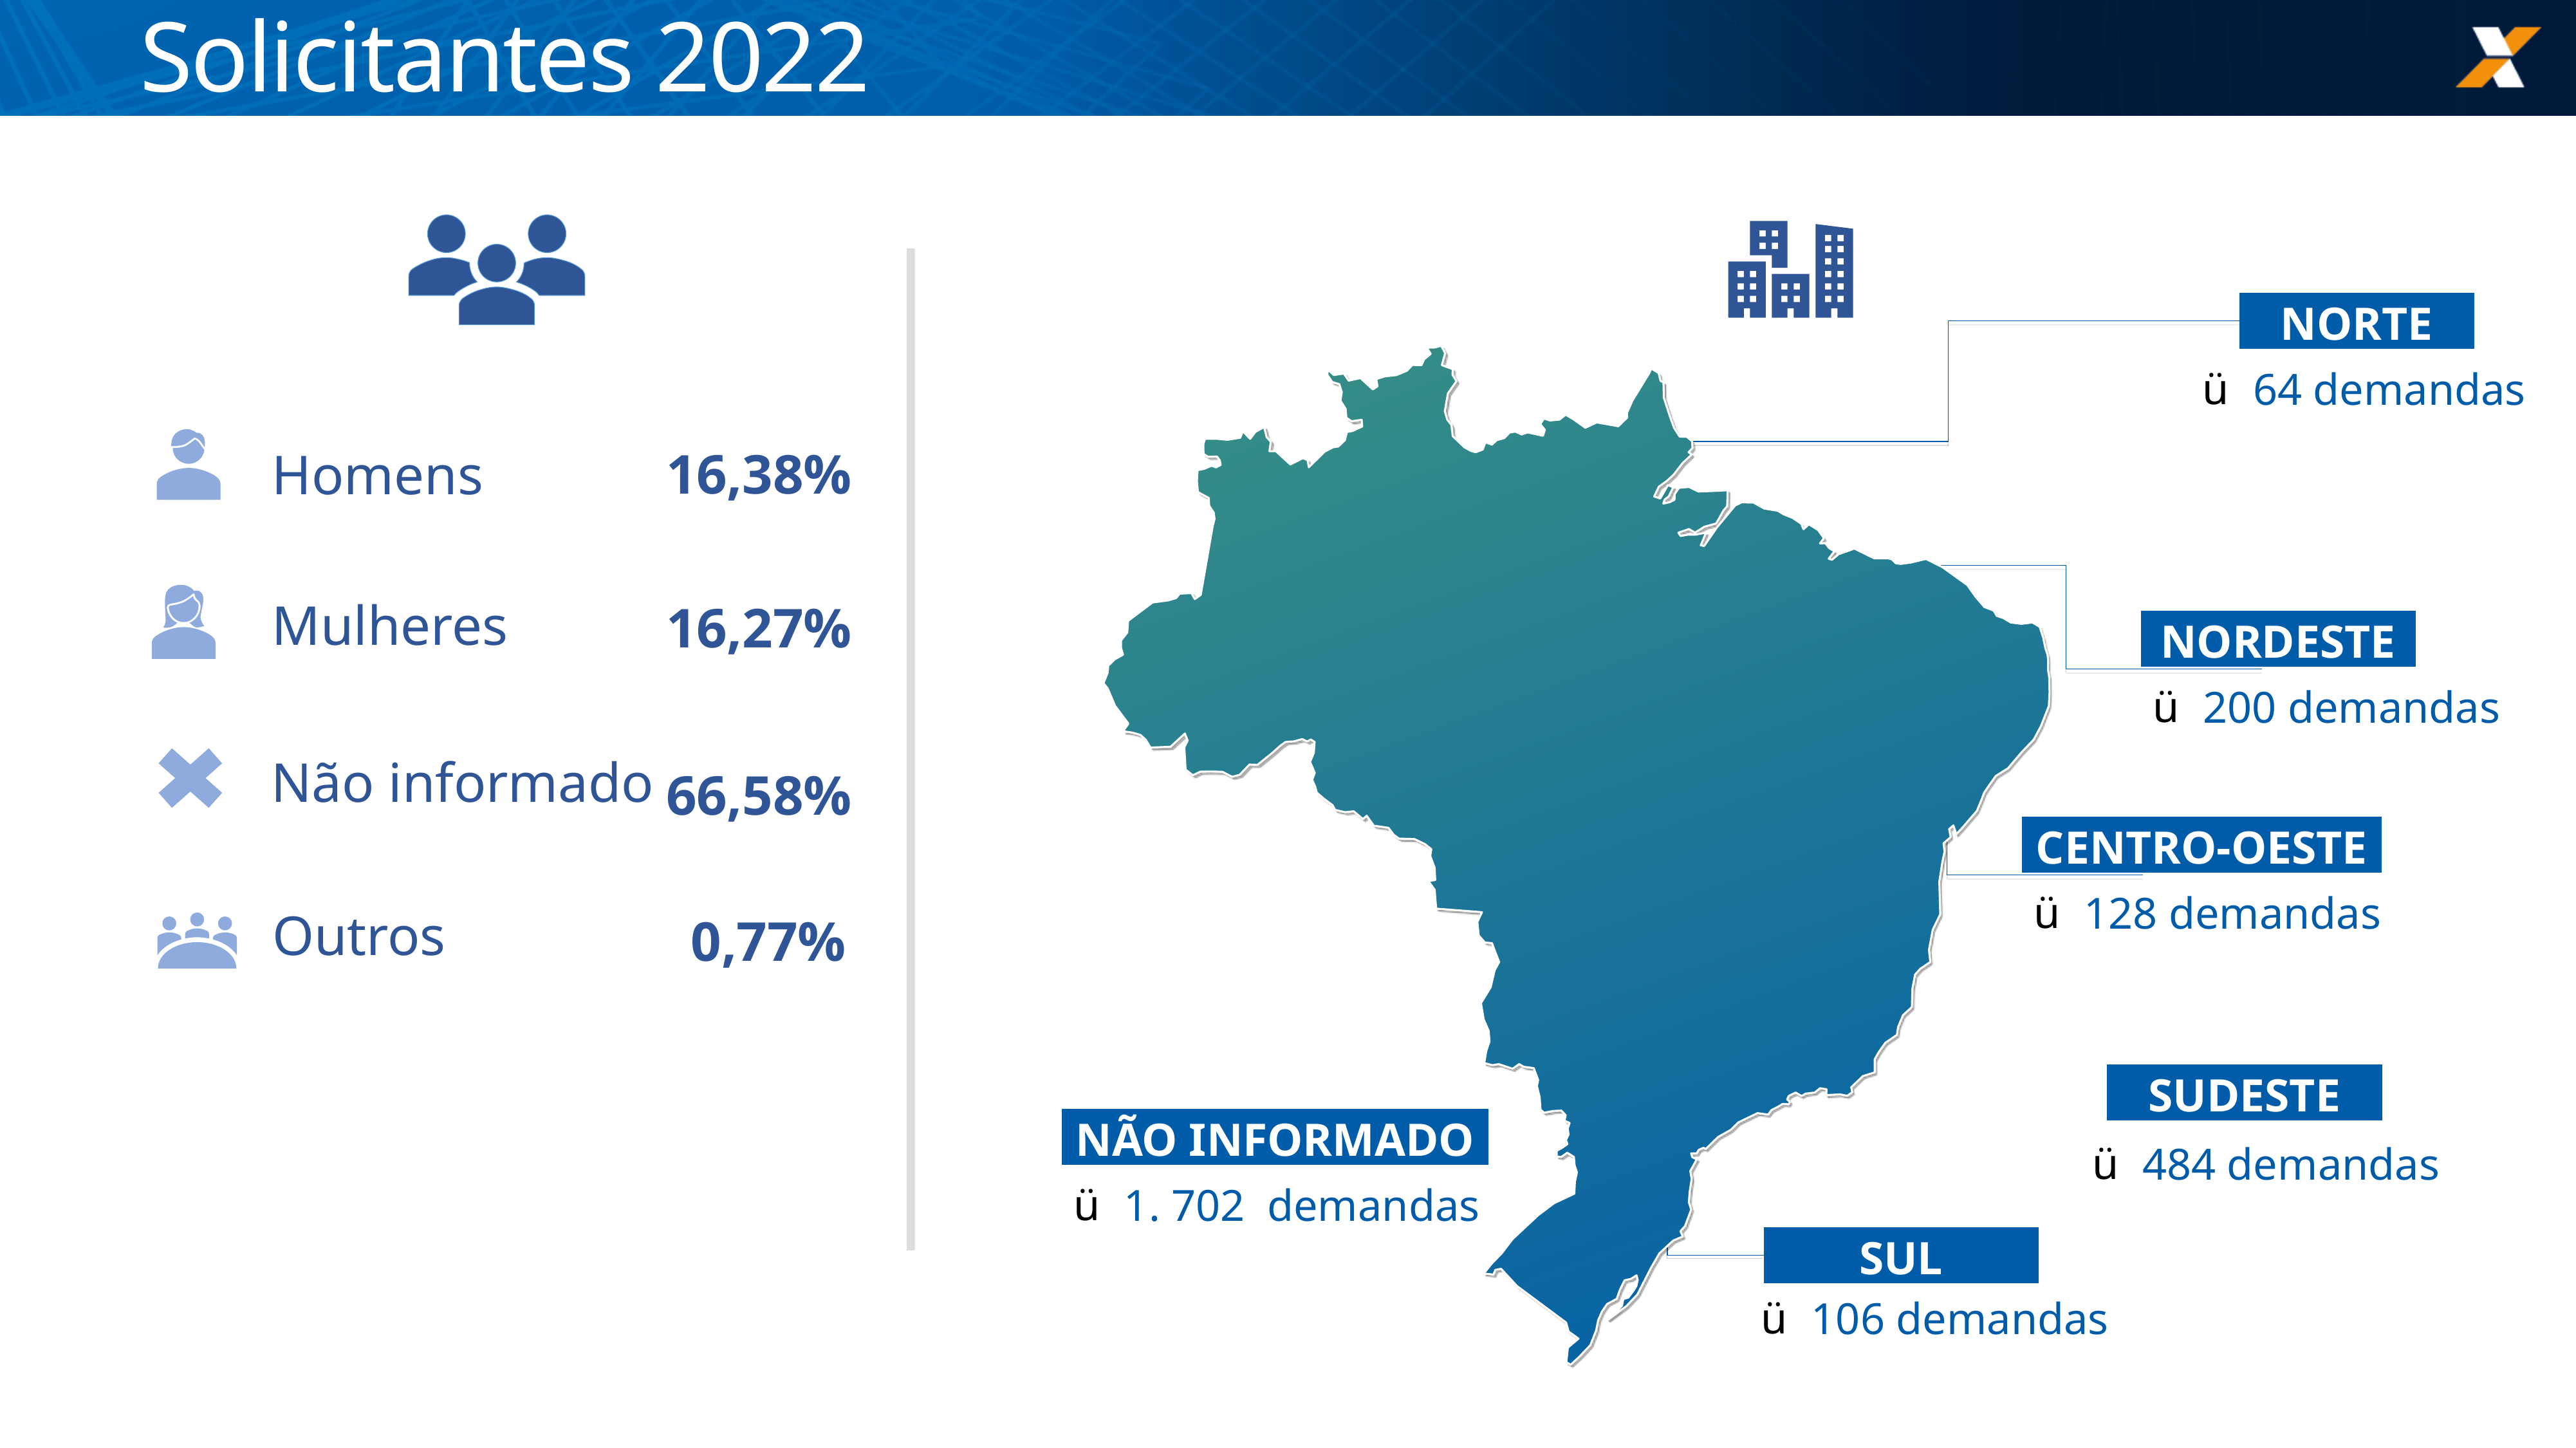

Solicitantes 2022
NORTE
64 demandas
16,38%
Homens
Mulheres
16,27%
NORDESTE
200 demandas
Não informado
66,58%
CENTRO-OESTE
128 demandas
Outros
0,77%
SUDESTE
NÃO INFORMADO
484 demandas
1. 702 demandas
SUL
106 demandas